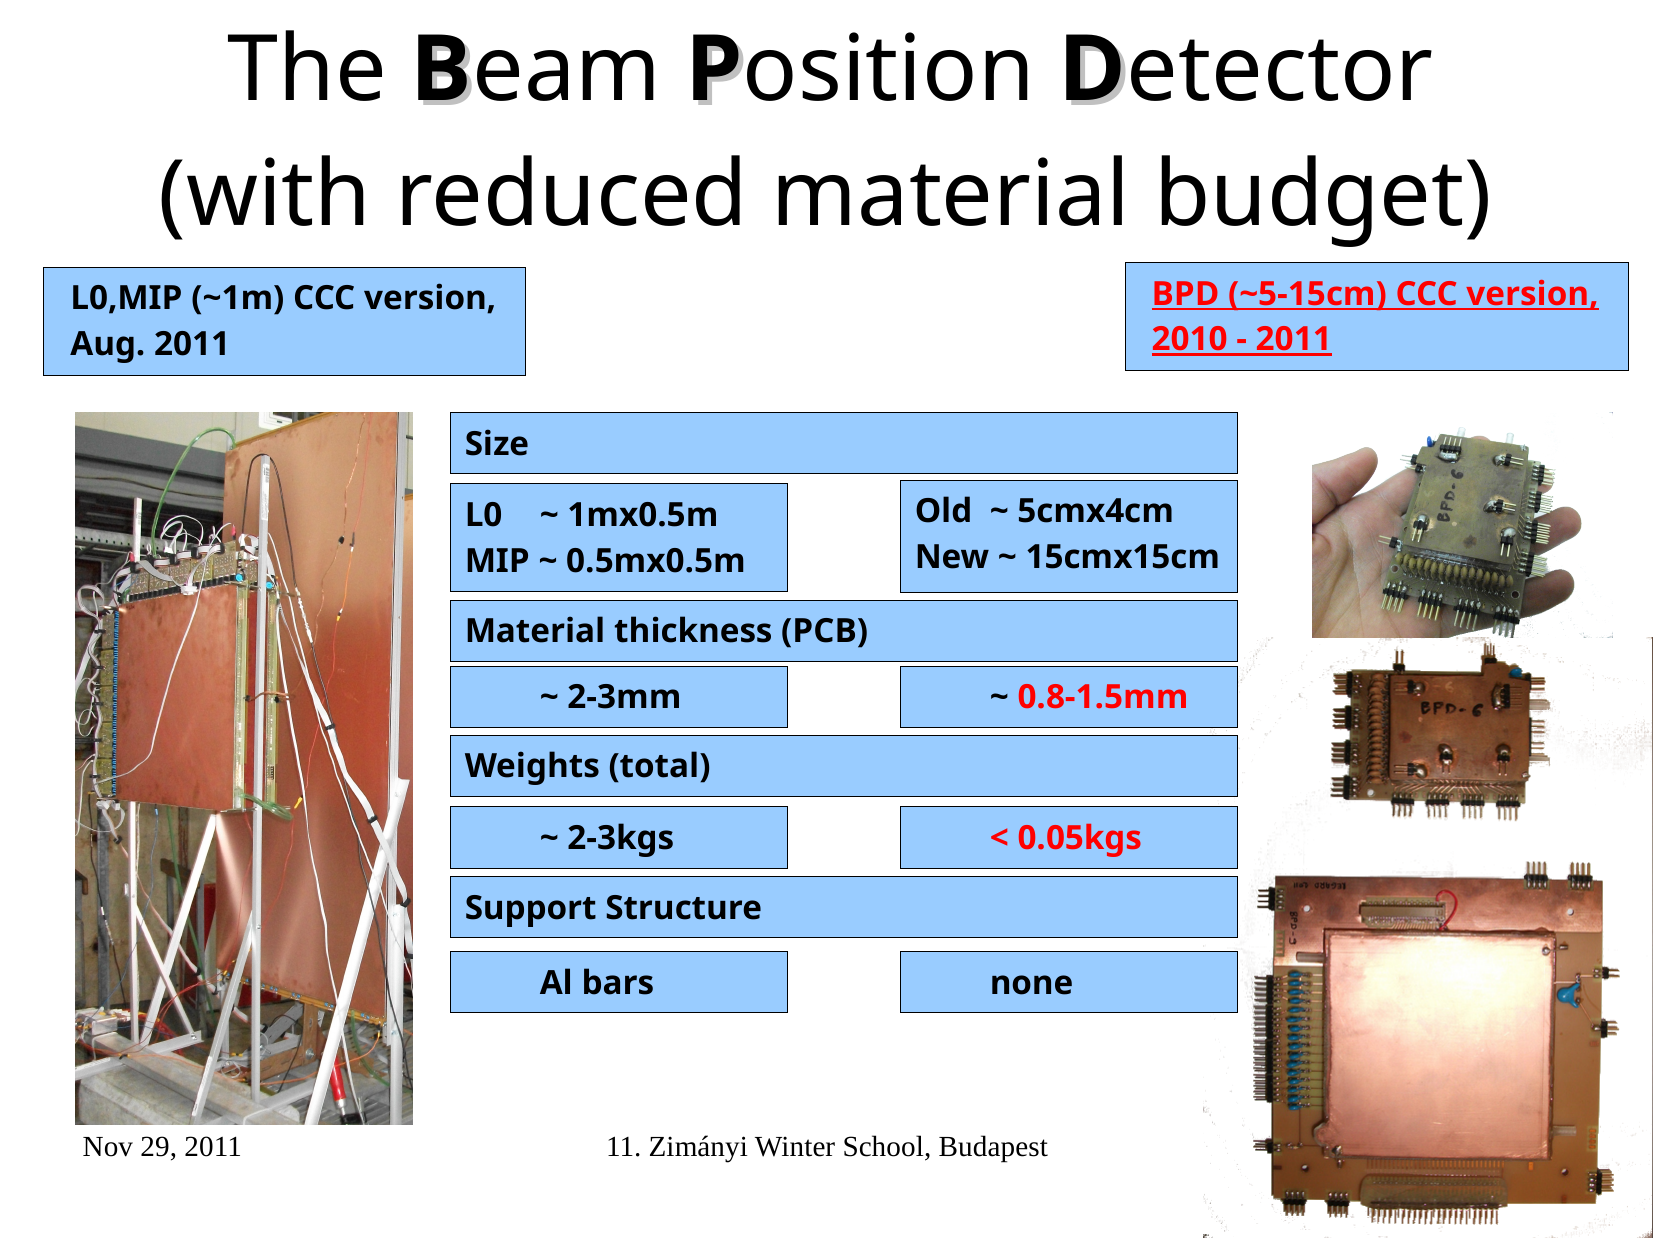

# The Beam Position Detector (with reduced material budget)
BPD (~5-15cm) CCC version,
2010 - 2011
L0,MIP (~1m) CCC version,
Aug. 2011
Size
Old	~ 5cmx4cm
New ~ 15cmx15cm
L0	~ 1mx0.5m
MIP ~ 0.5mx0.5m
Material thickness (PCB)
	~ 2-3mm
	~ 0.8-1.5mm
Weights (total)
	~ 2-3kgs
	< 0.05kgs
Support Structure
	Al bars
	none
Nov 29, 2011
11. Zimányi Winter School, Budapest
7